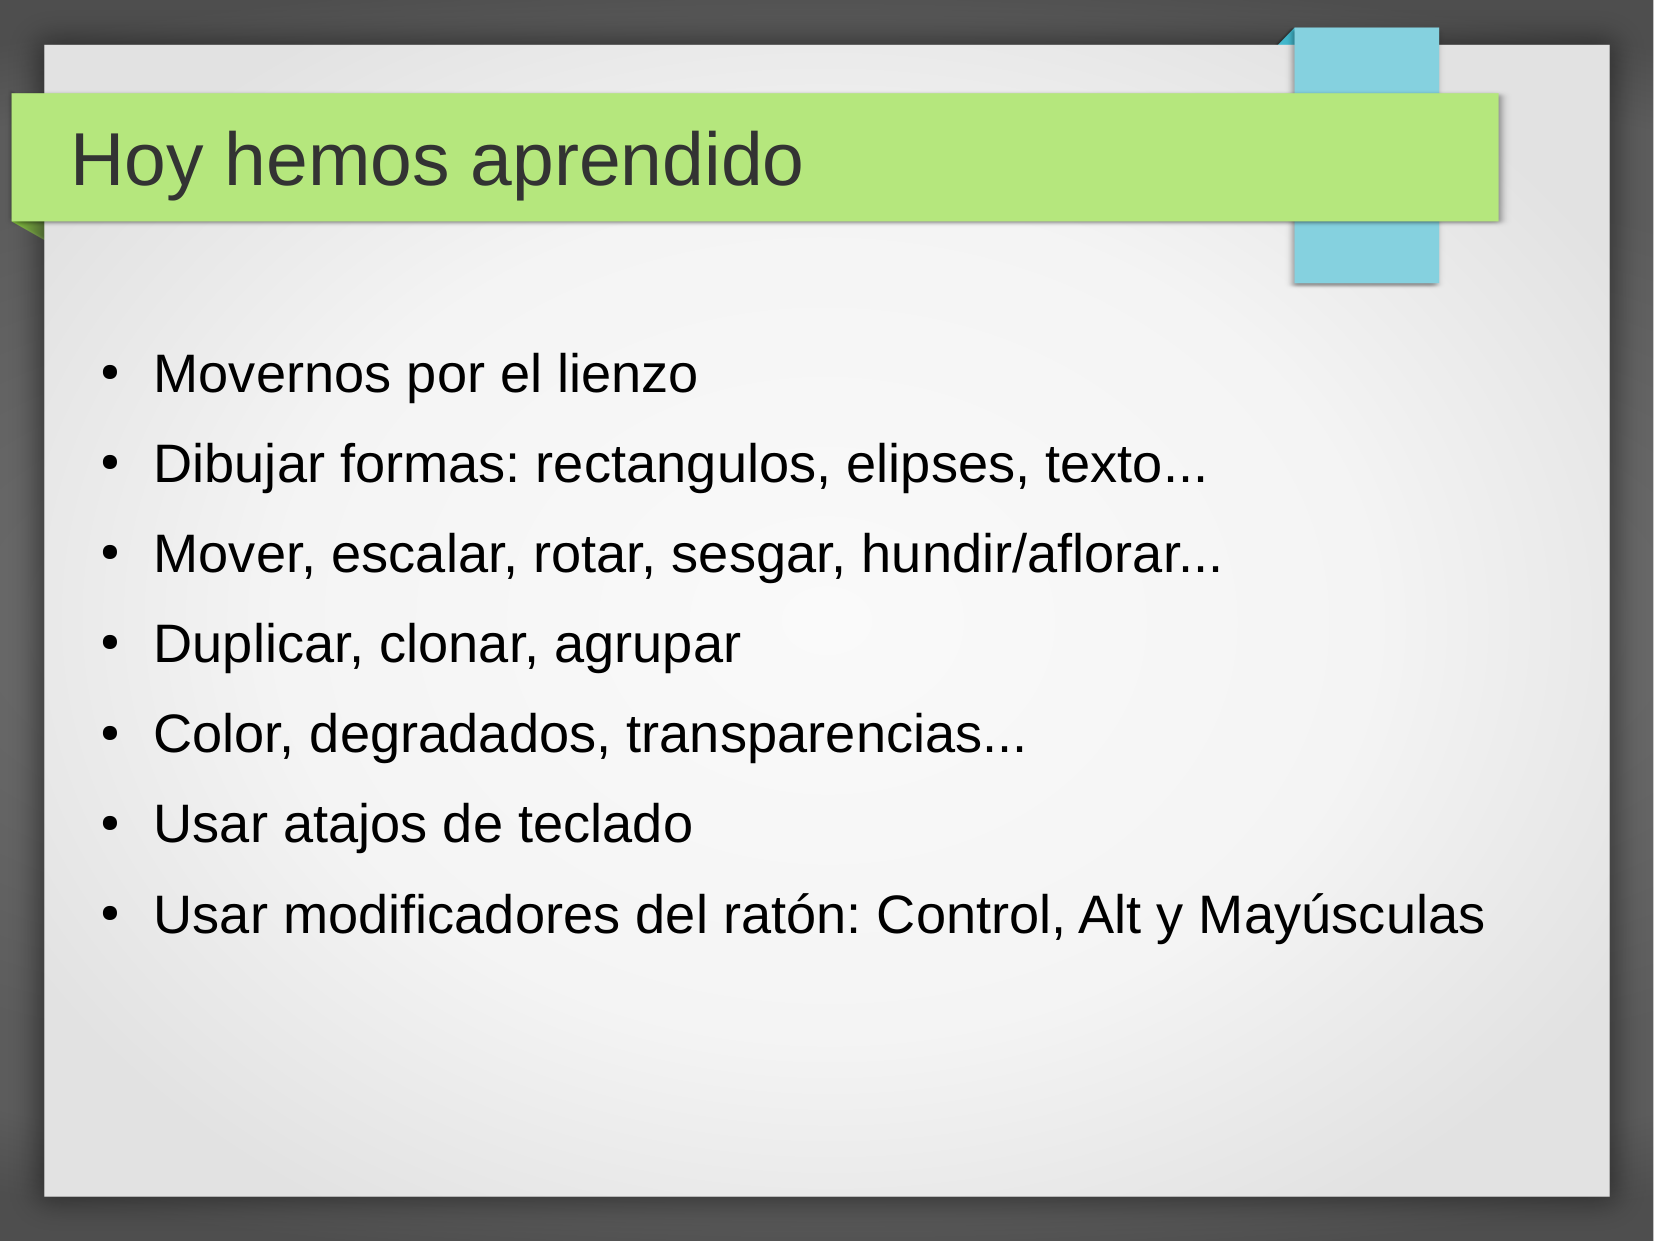

# Hoy hemos aprendido
Movernos por el lienzo
Dibujar formas: rectangulos, elipses, texto...
Mover, escalar, rotar, sesgar, hundir/aflorar...
Duplicar, clonar, agrupar
Color, degradados, transparencias...
Usar atajos de teclado
Usar modificadores del ratón: Control, Alt y Mayúsculas